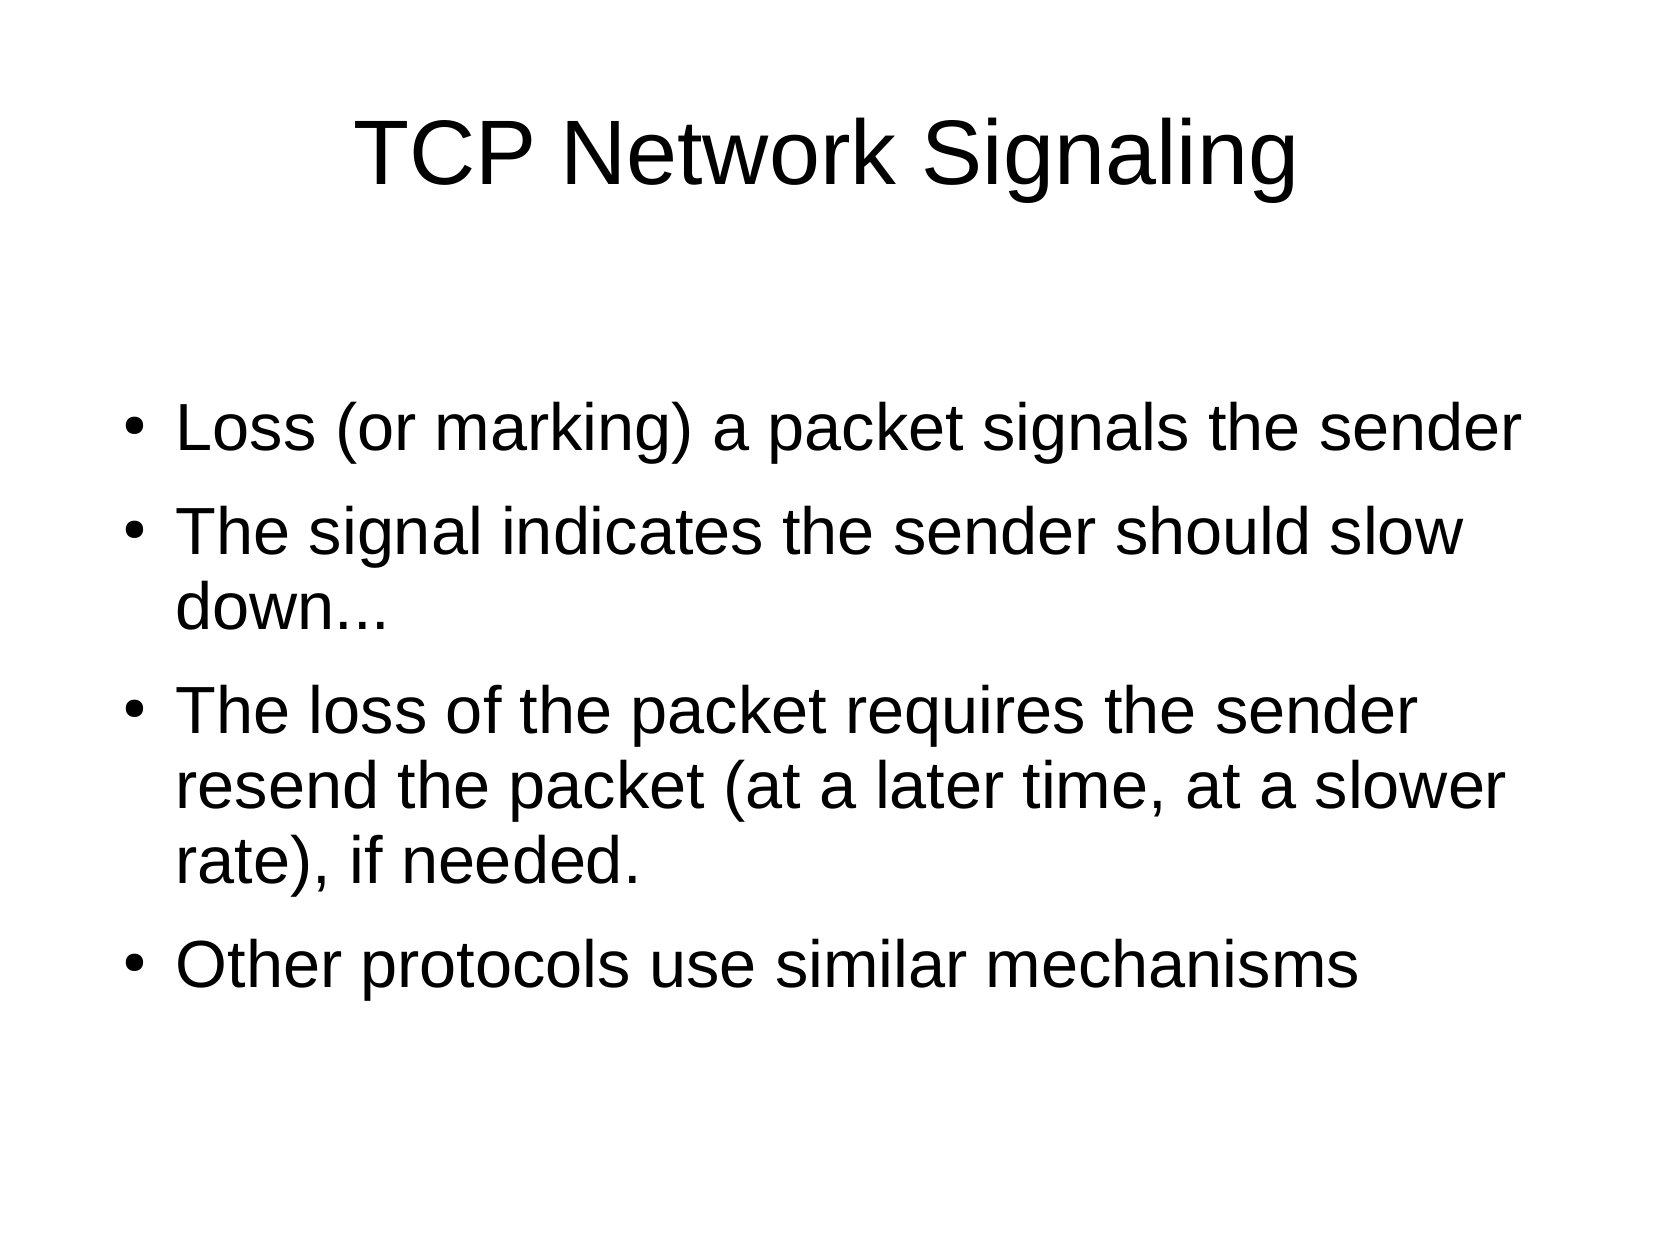

# TCP Network Signaling
Loss (or marking) a packet signals the sender
The signal indicates the sender should slow down...
The loss of the packet requires the sender resend the packet (at a later time, at a slower rate), if needed.
Other protocols use similar mechanisms